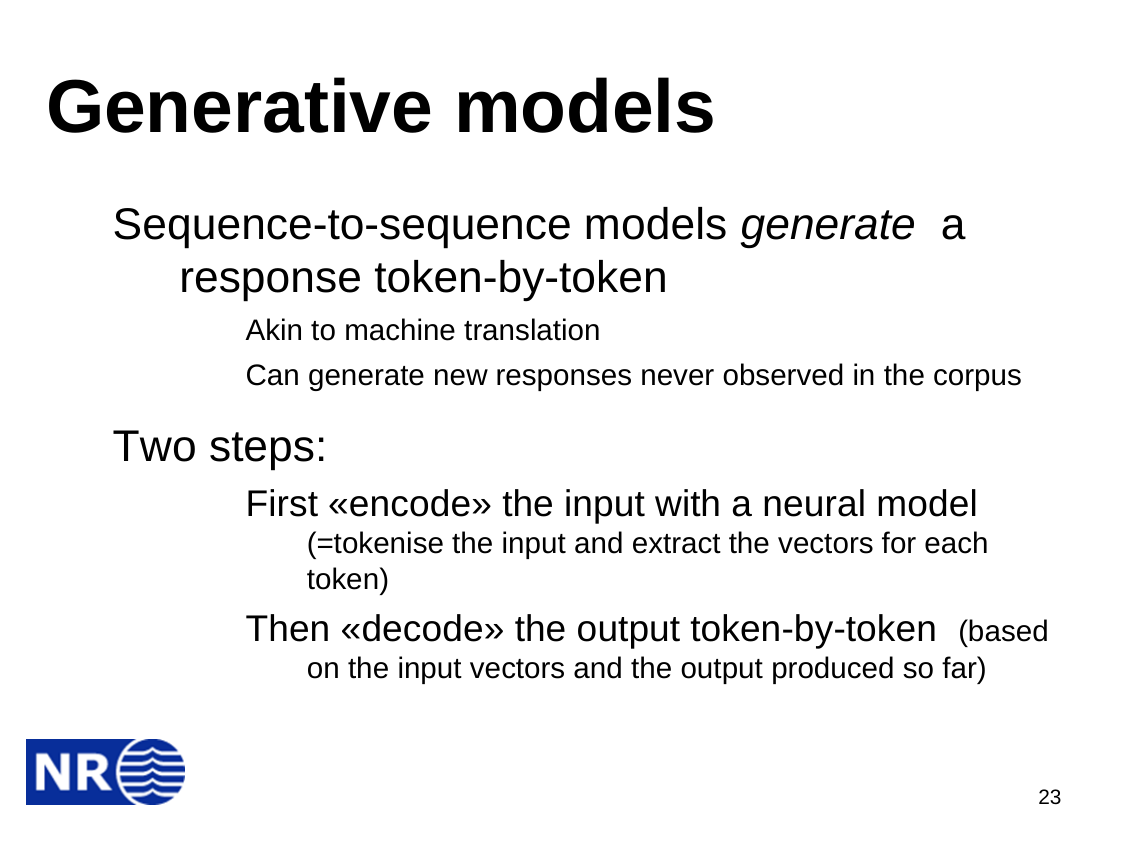

# Generative models
Sequence-to-sequence models generate a response token-by-token
Akin to machine translation
Can generate new responses never observed in the corpus
Two steps:
First «encode» the input with a neural model (=tokenise the input and extract the vectors for each token)
Then «decode» the output token-by-token (based on the input vectors and the output produced so far)
23